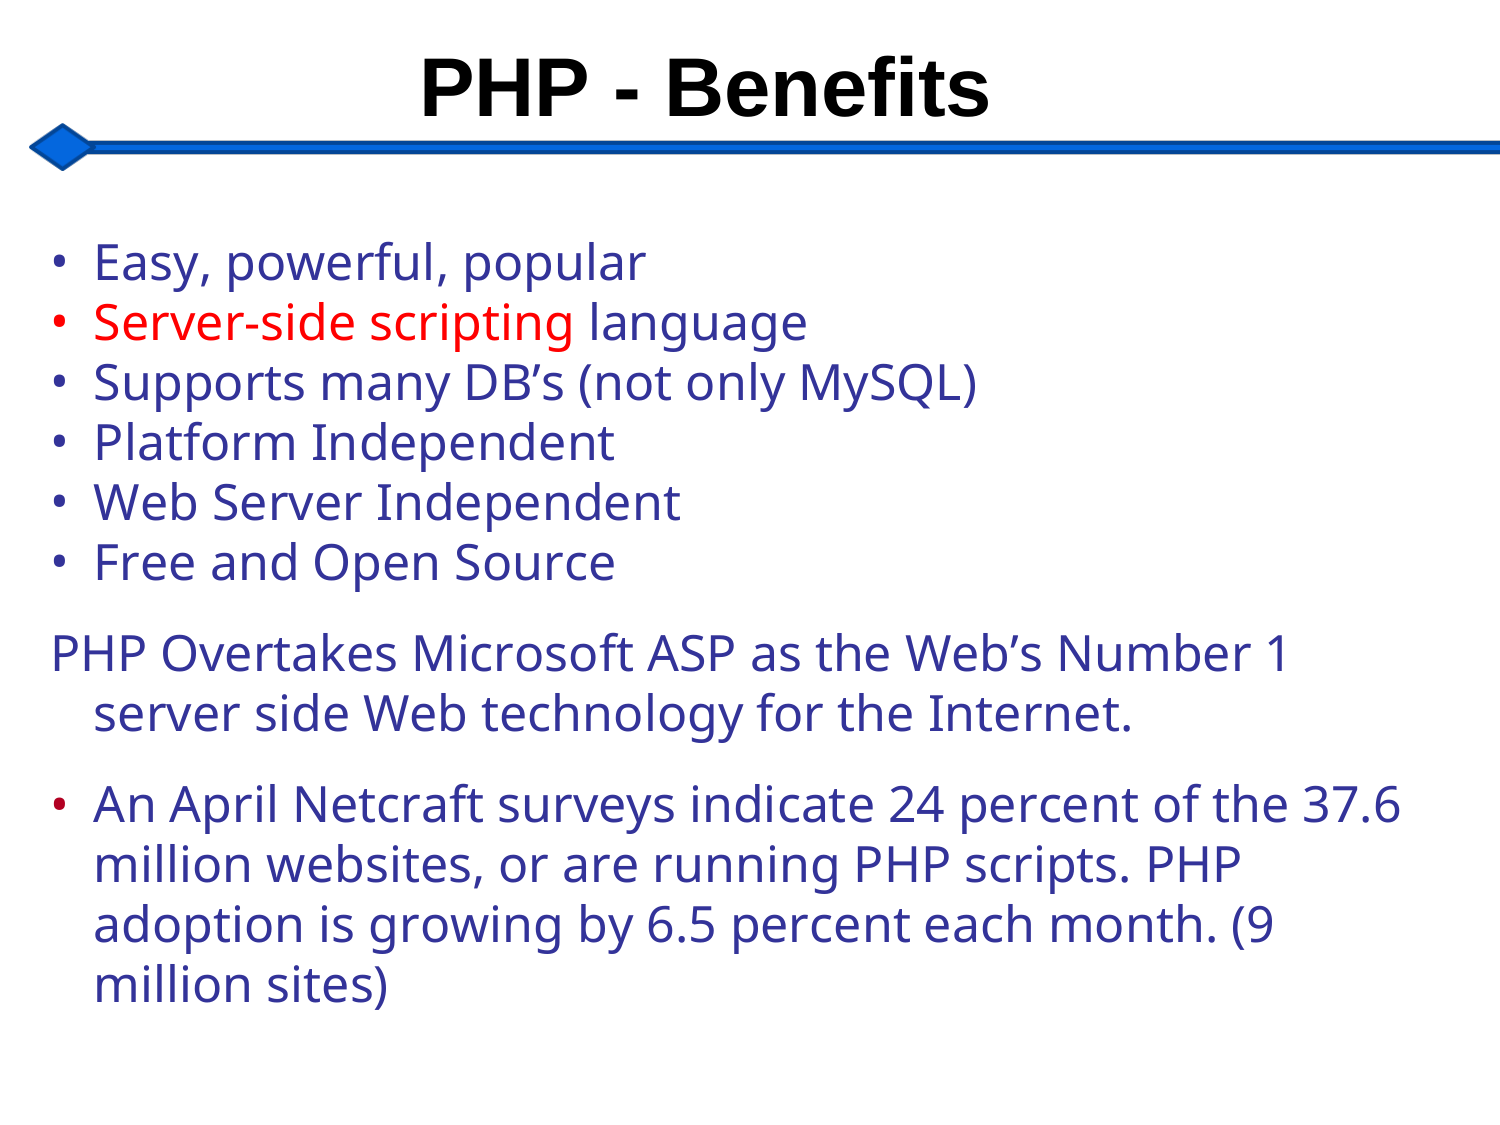

PHP - Benefits
Easy, powerful, popular
Server-side scripting language
Supports many DB’s (not only MySQL)
Platform Independent
Web Server Independent
Free and Open Source
PHP Overtakes Microsoft ASP as the Web’s Number 1 server side Web technology for the Internet.
An April Netcraft surveys indicate 24 percent of the 37.6 million websites, or are running PHP scripts. PHP adoption is growing by 6.5 percent each month. (9 million sites)